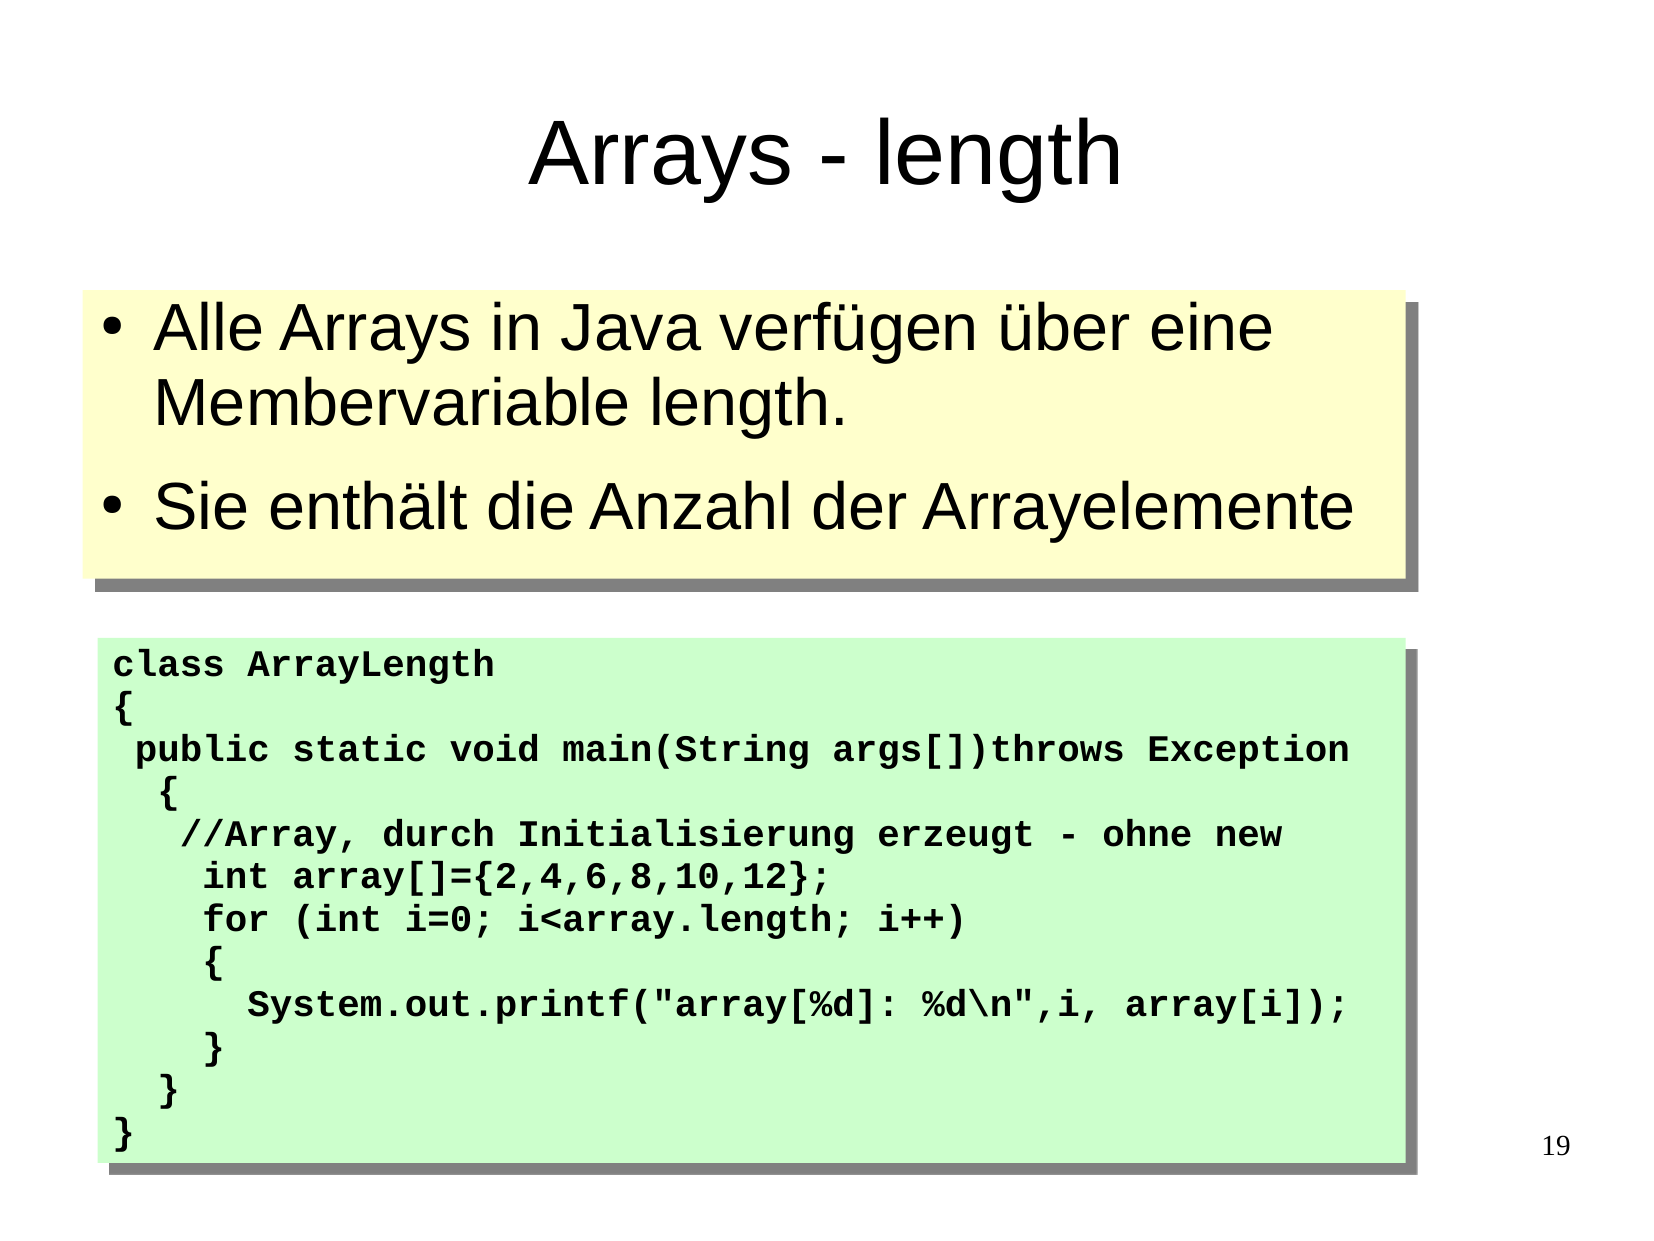

# Arrays - length
Alle Arrays in Java verfügen über eine Membervariable length.
Sie enthält die Anzahl der Arrayelemente
class ArrayLength
{
 public static void main(String args[])throws Exception
 {
 //Array, durch Initialisierung erzeugt - ohne new
 int array[]={2,4,6,8,10,12};
 for (int i=0; i<array.length; i++)
 {
 System.out.printf("array[%d]: %d\n",i, array[i]);
 }
 }
}
19